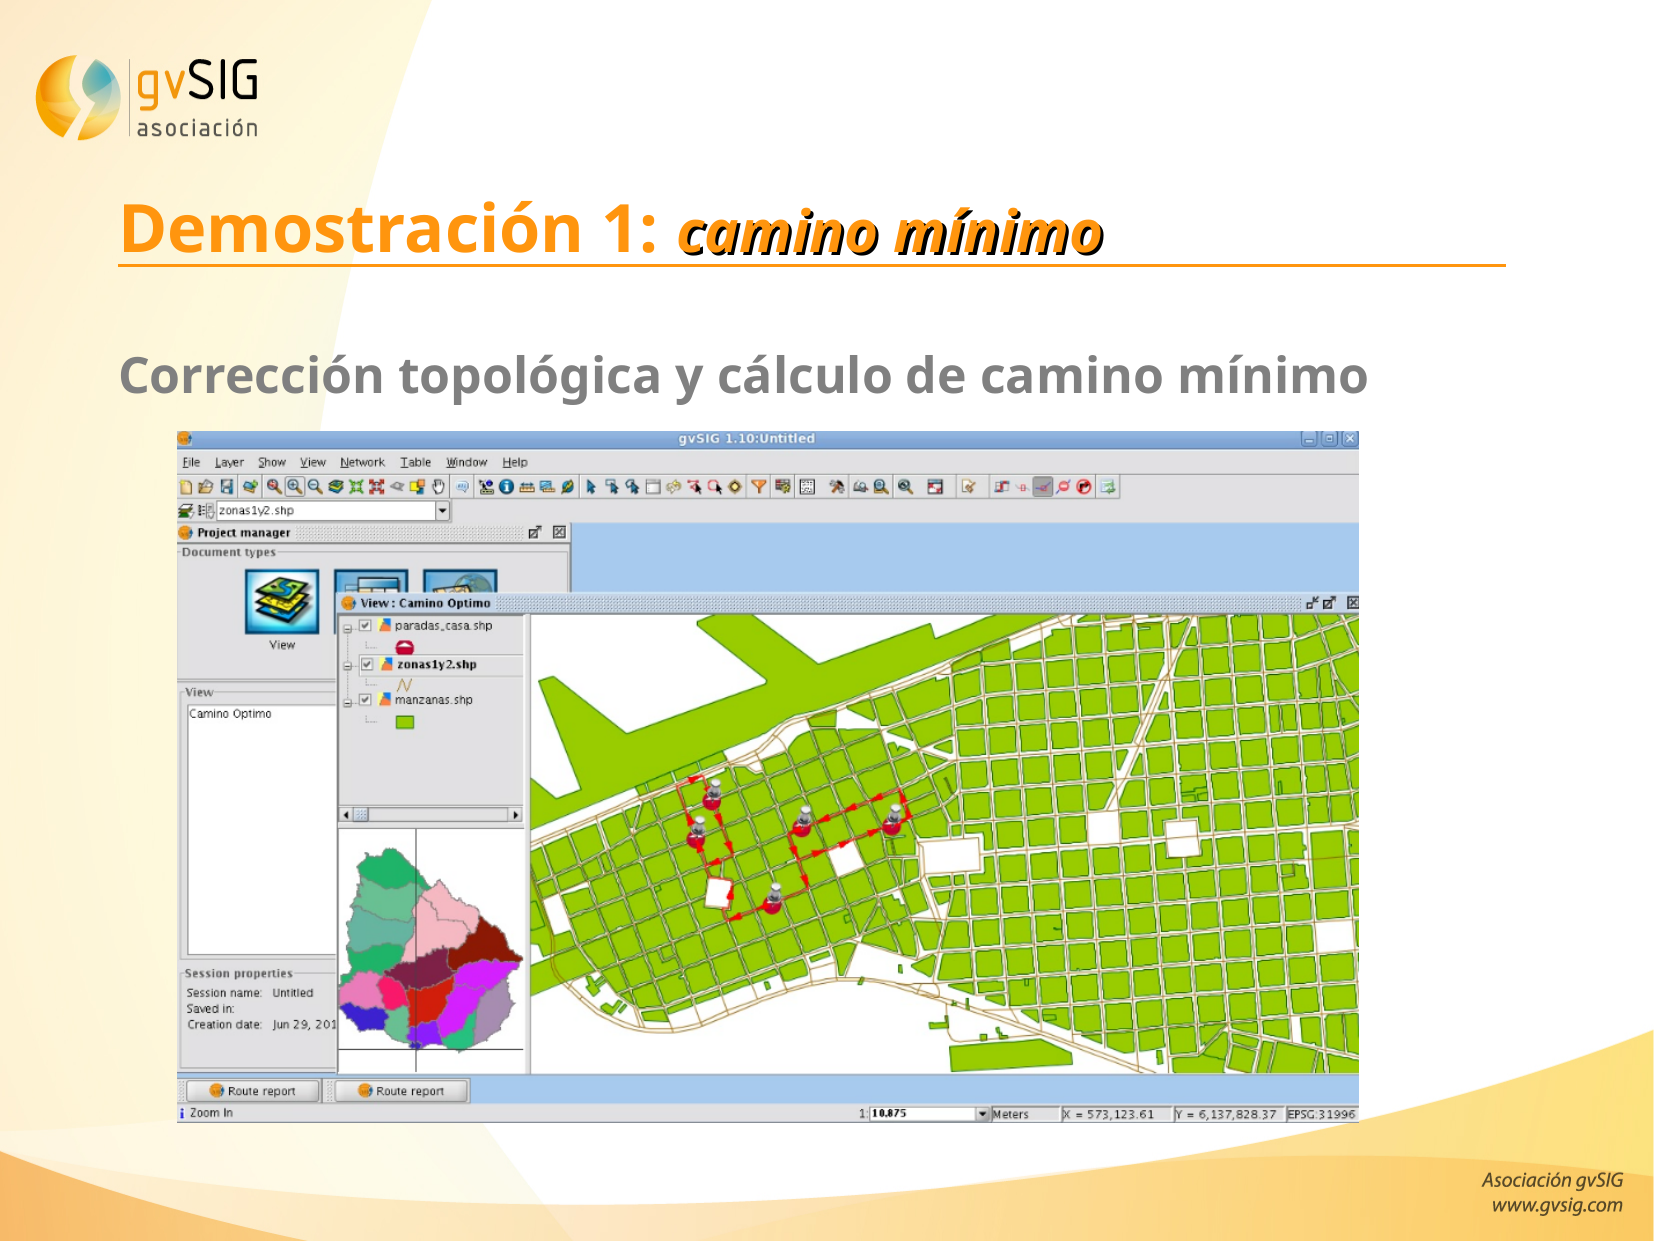

# Demostración 1: camino mínimo
Corrección topológica y cálculo de camino mínimo